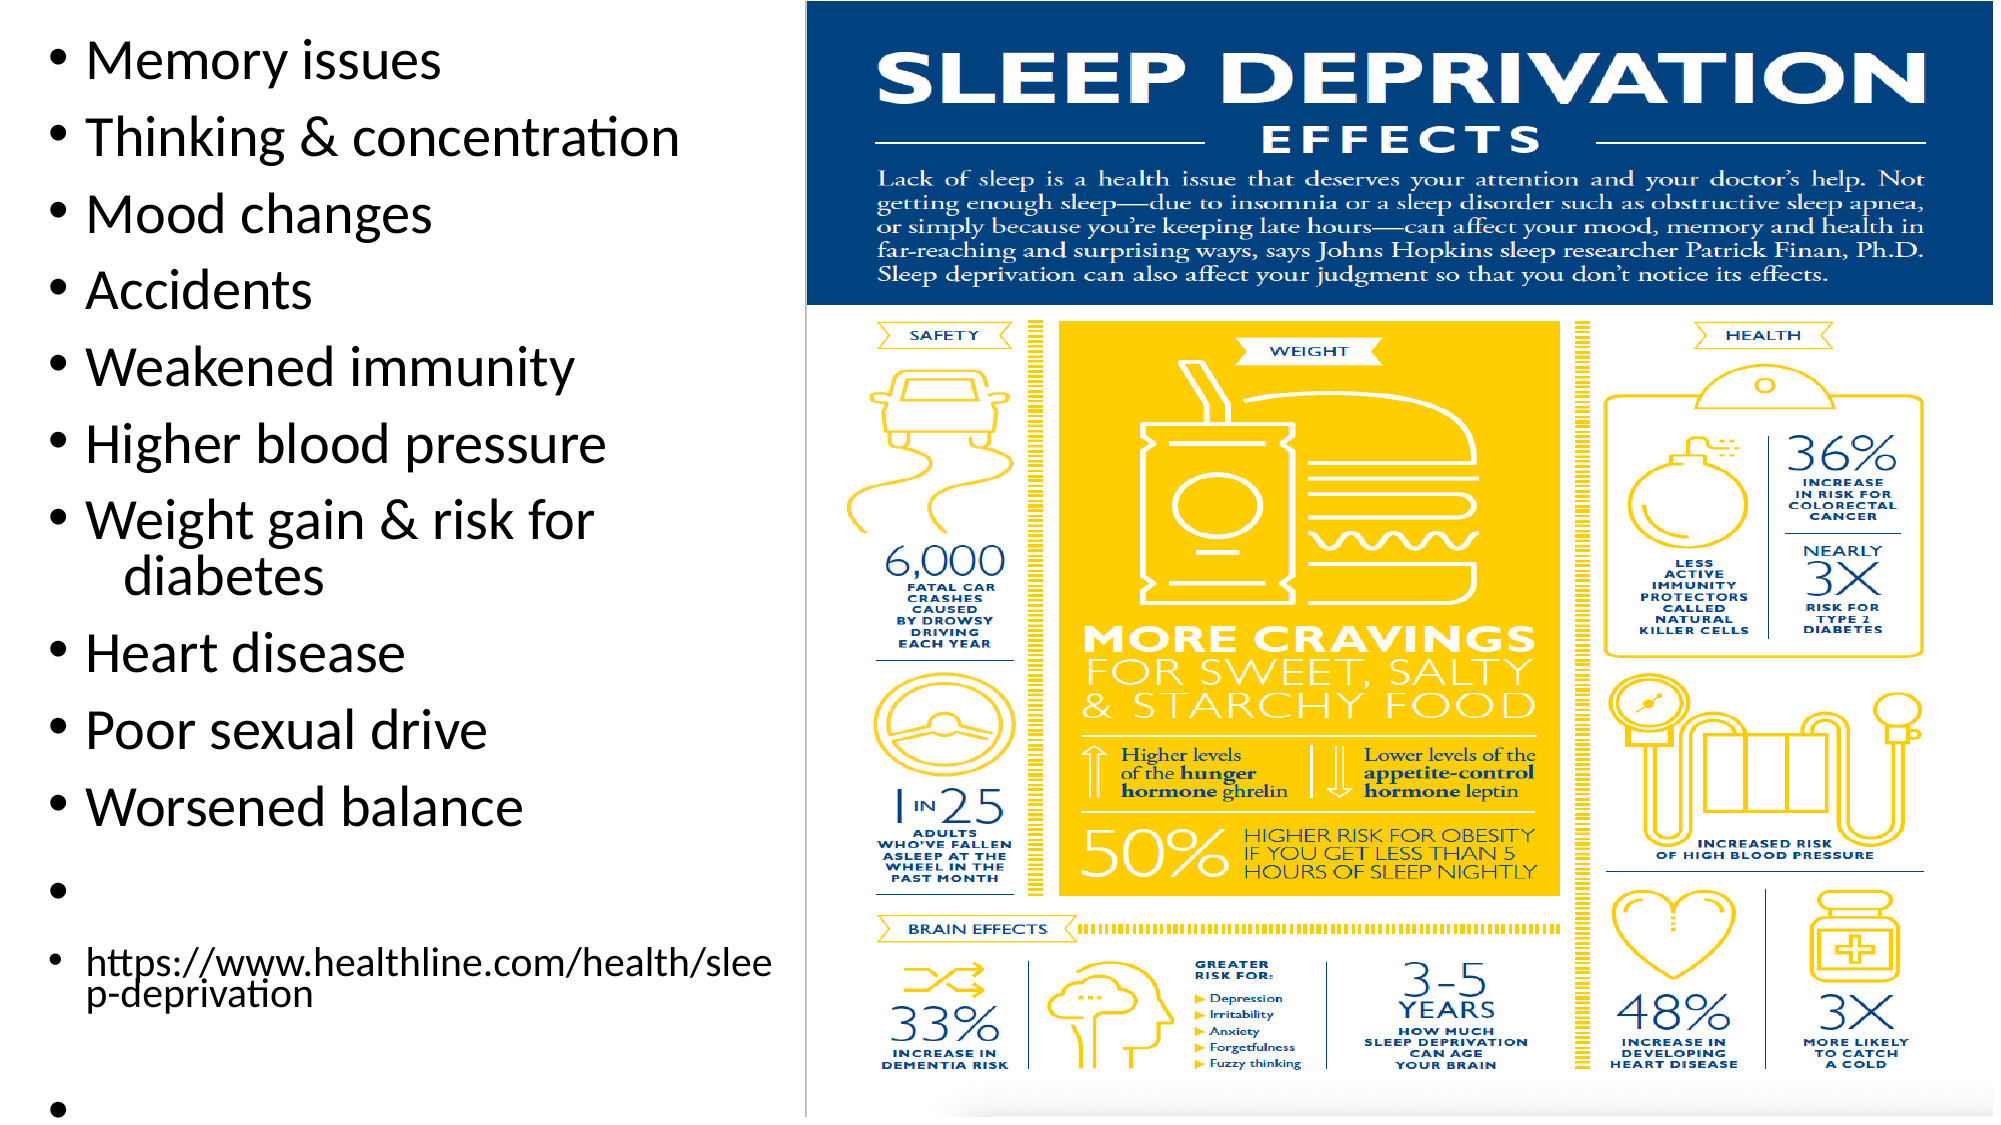

# Memory issues
Thinking & concentration
Mood changes
Accidents
Weakened immunity
Higher blood pressure
Weight gain & risk for diabetes
Heart disease
Poor sexual drive
Worsened balance
https://www.healthline.com/health/sleep-deprivation